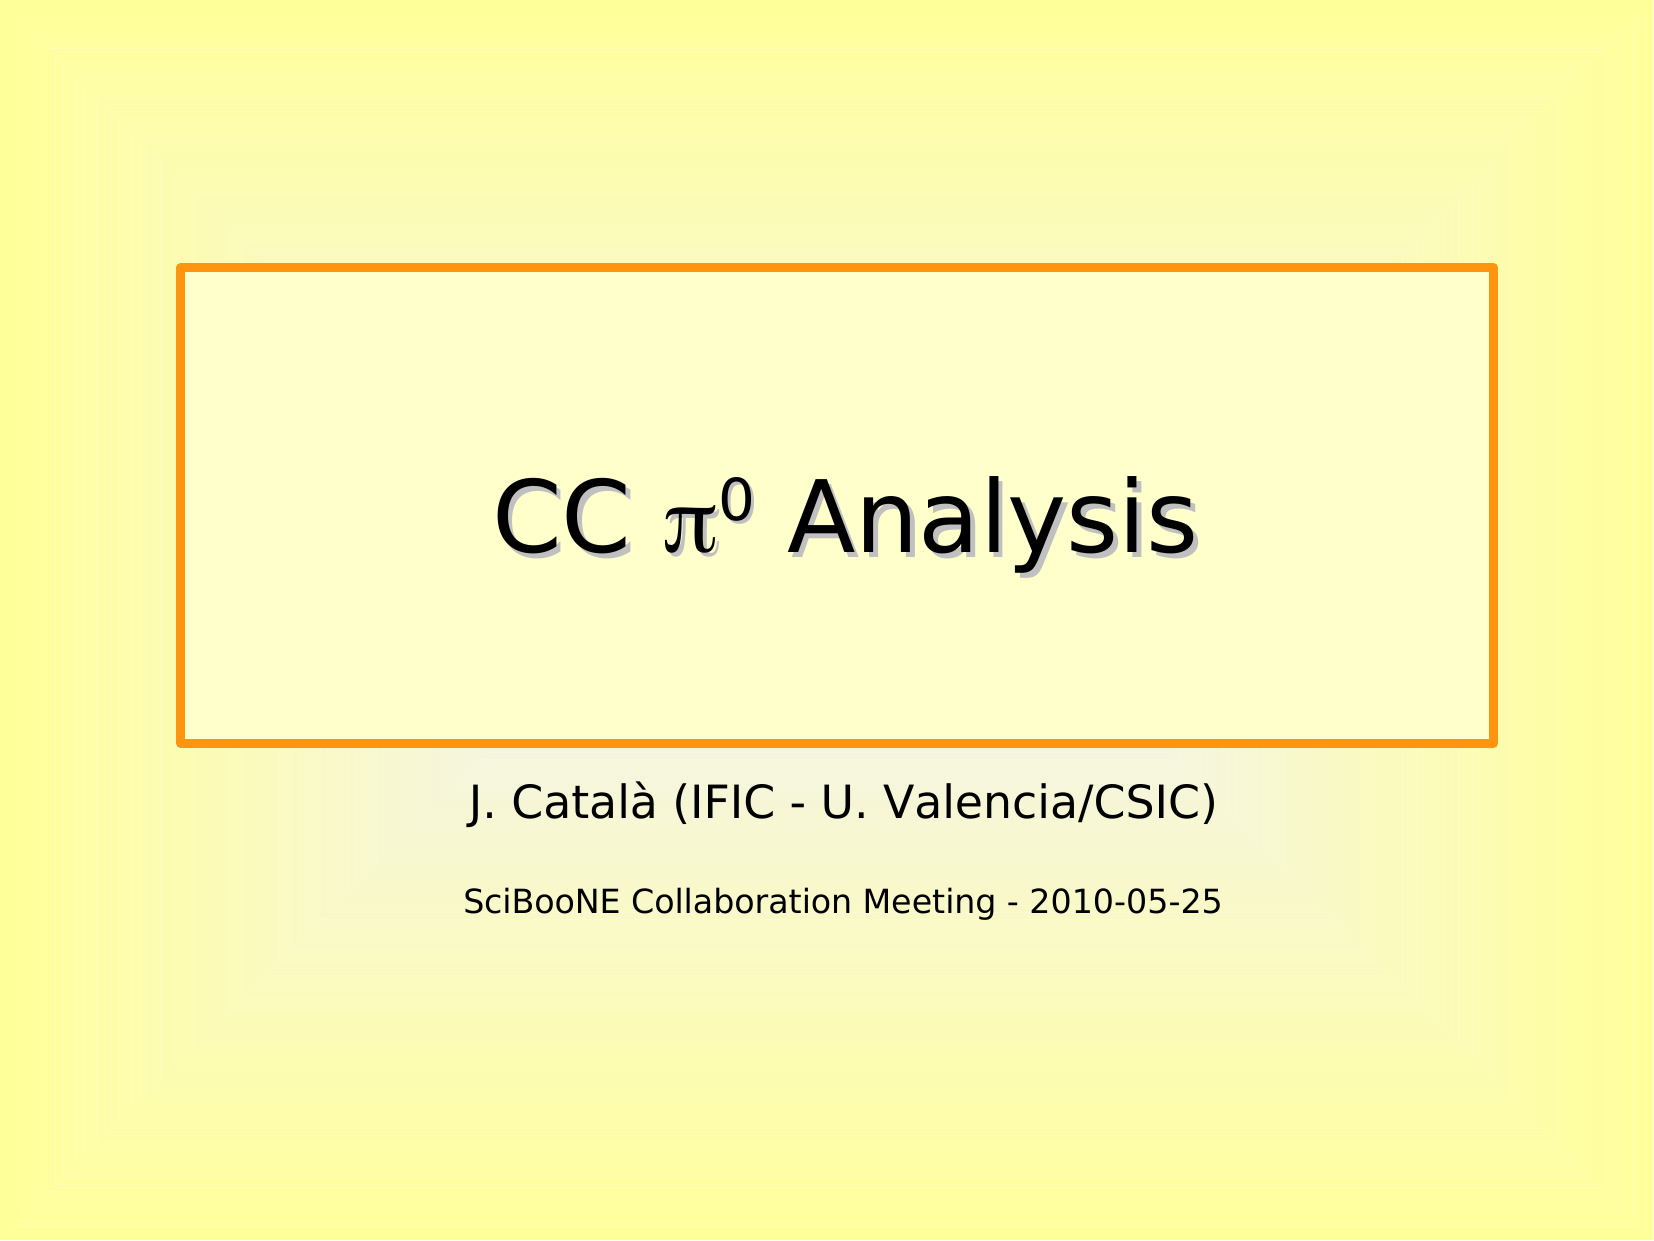

CC p0 Analysis
# J. Català (IFIC - U. Valencia/CSIC)
SciBooNE Collaboration Meeting - 2010-05-25